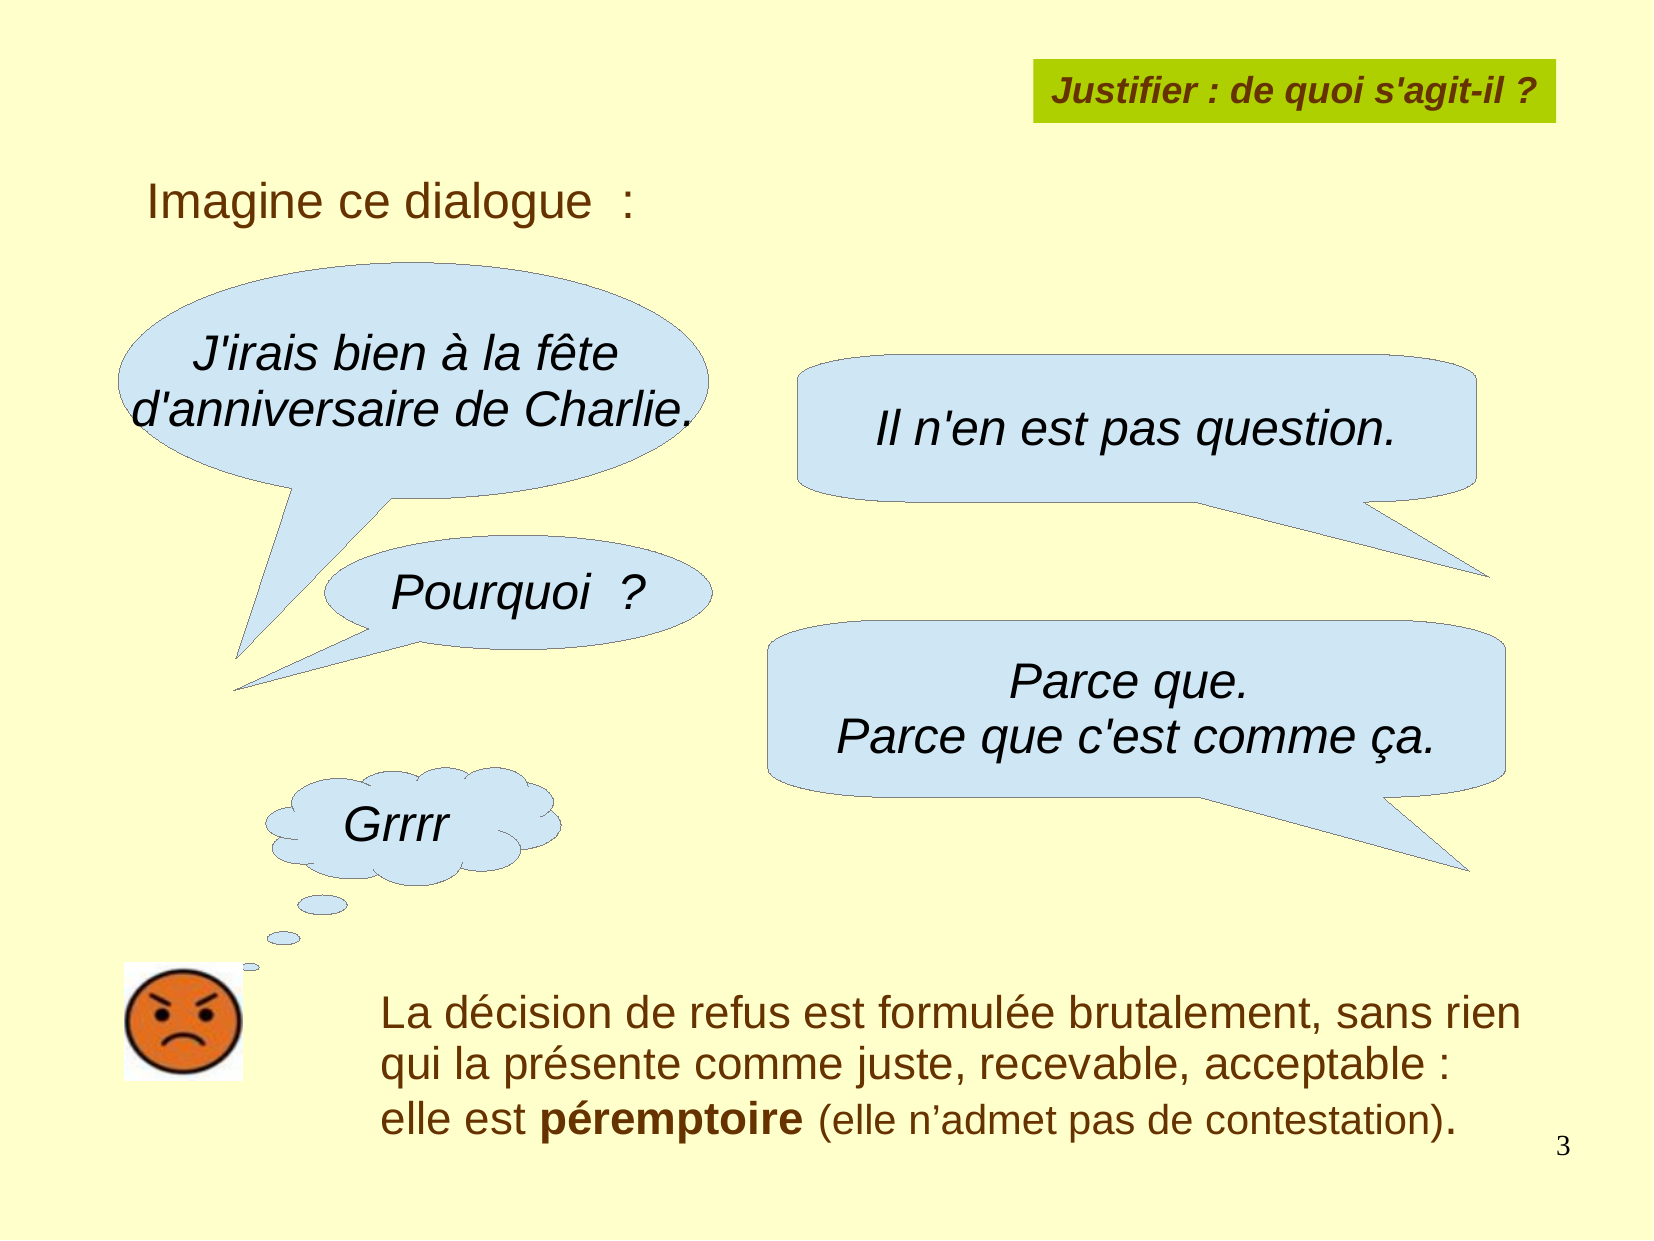

Justifier : de quoi s'agit-il ?
 Imagine ce dialogue  :
J'irais bien à la fête
d'anniversaire de Charlie.
Il n'en est pas question.
Pourquoi  ?
Parce que.
Parce que c'est comme ça.
Grrrr
La décision de refus est formulée brutalement, sans rien qui la présente comme juste, recevable, acceptable :
elle est péremptoire (elle n’admet pas de contestation).
3